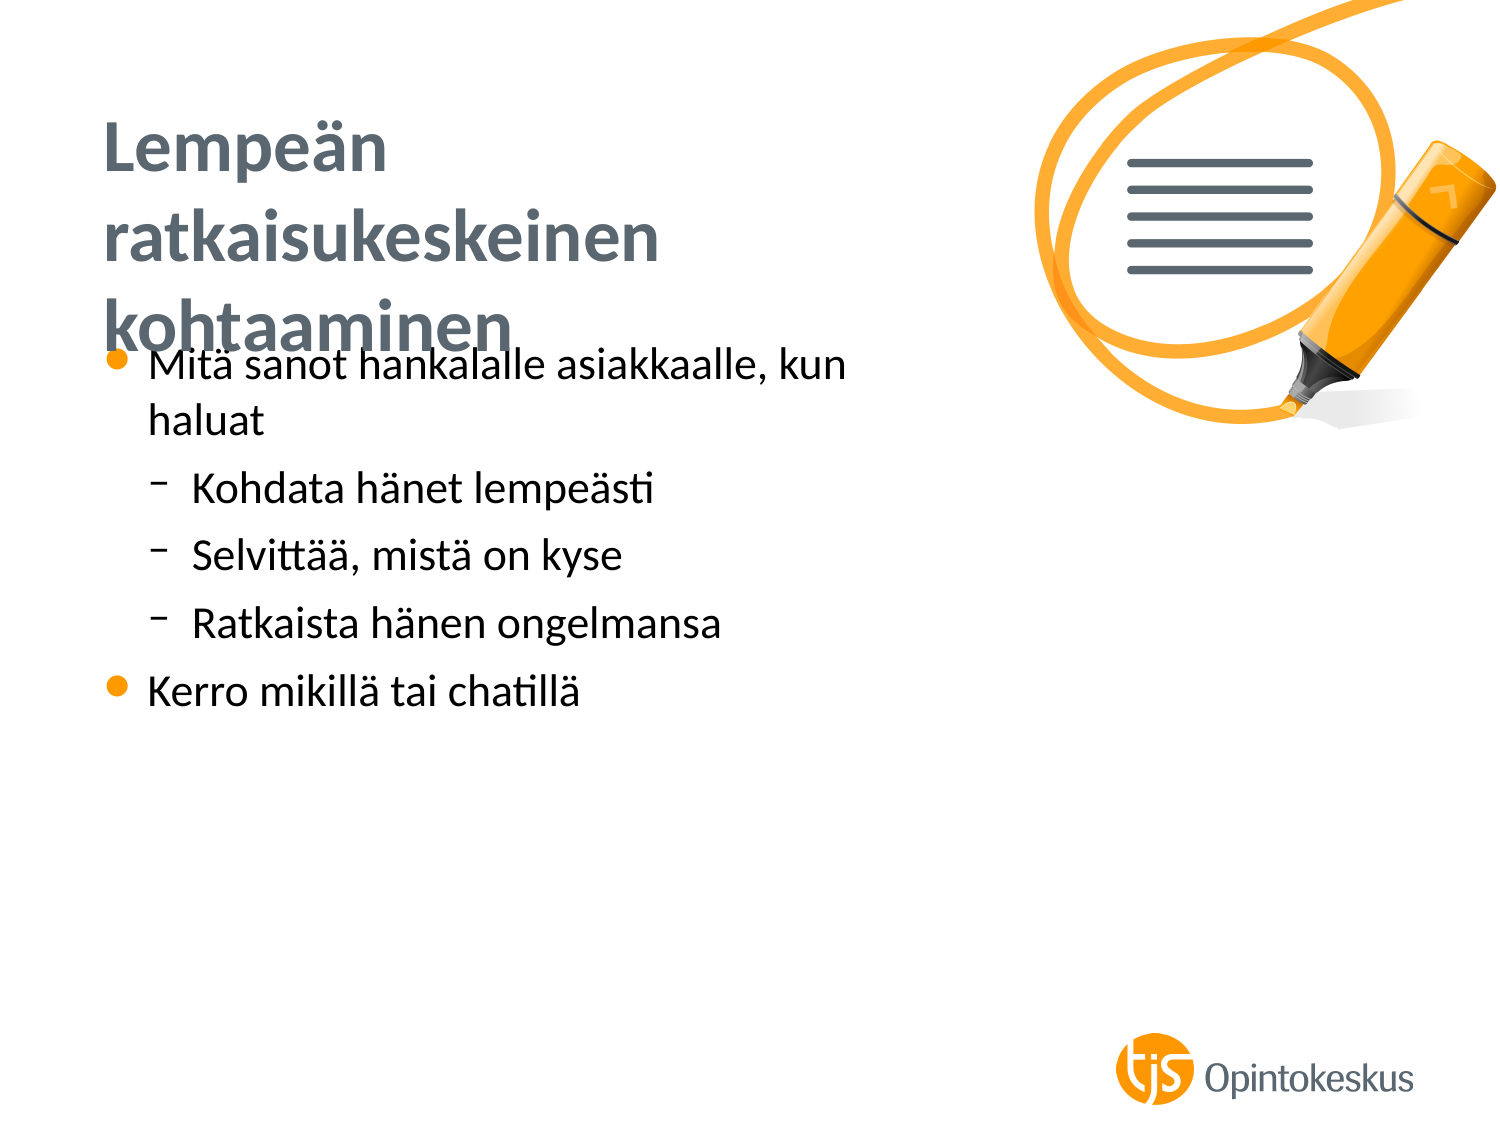

Lempeän ratkaisukeskeinen kohtaaminen
# Mitä sanot hankalalle asiakkaalle, kun haluat
Kohdata hänet lempeästi
Selvittää, mistä on kyse
Ratkaista hänen ongelmansa
Kerro mikillä tai chatillä